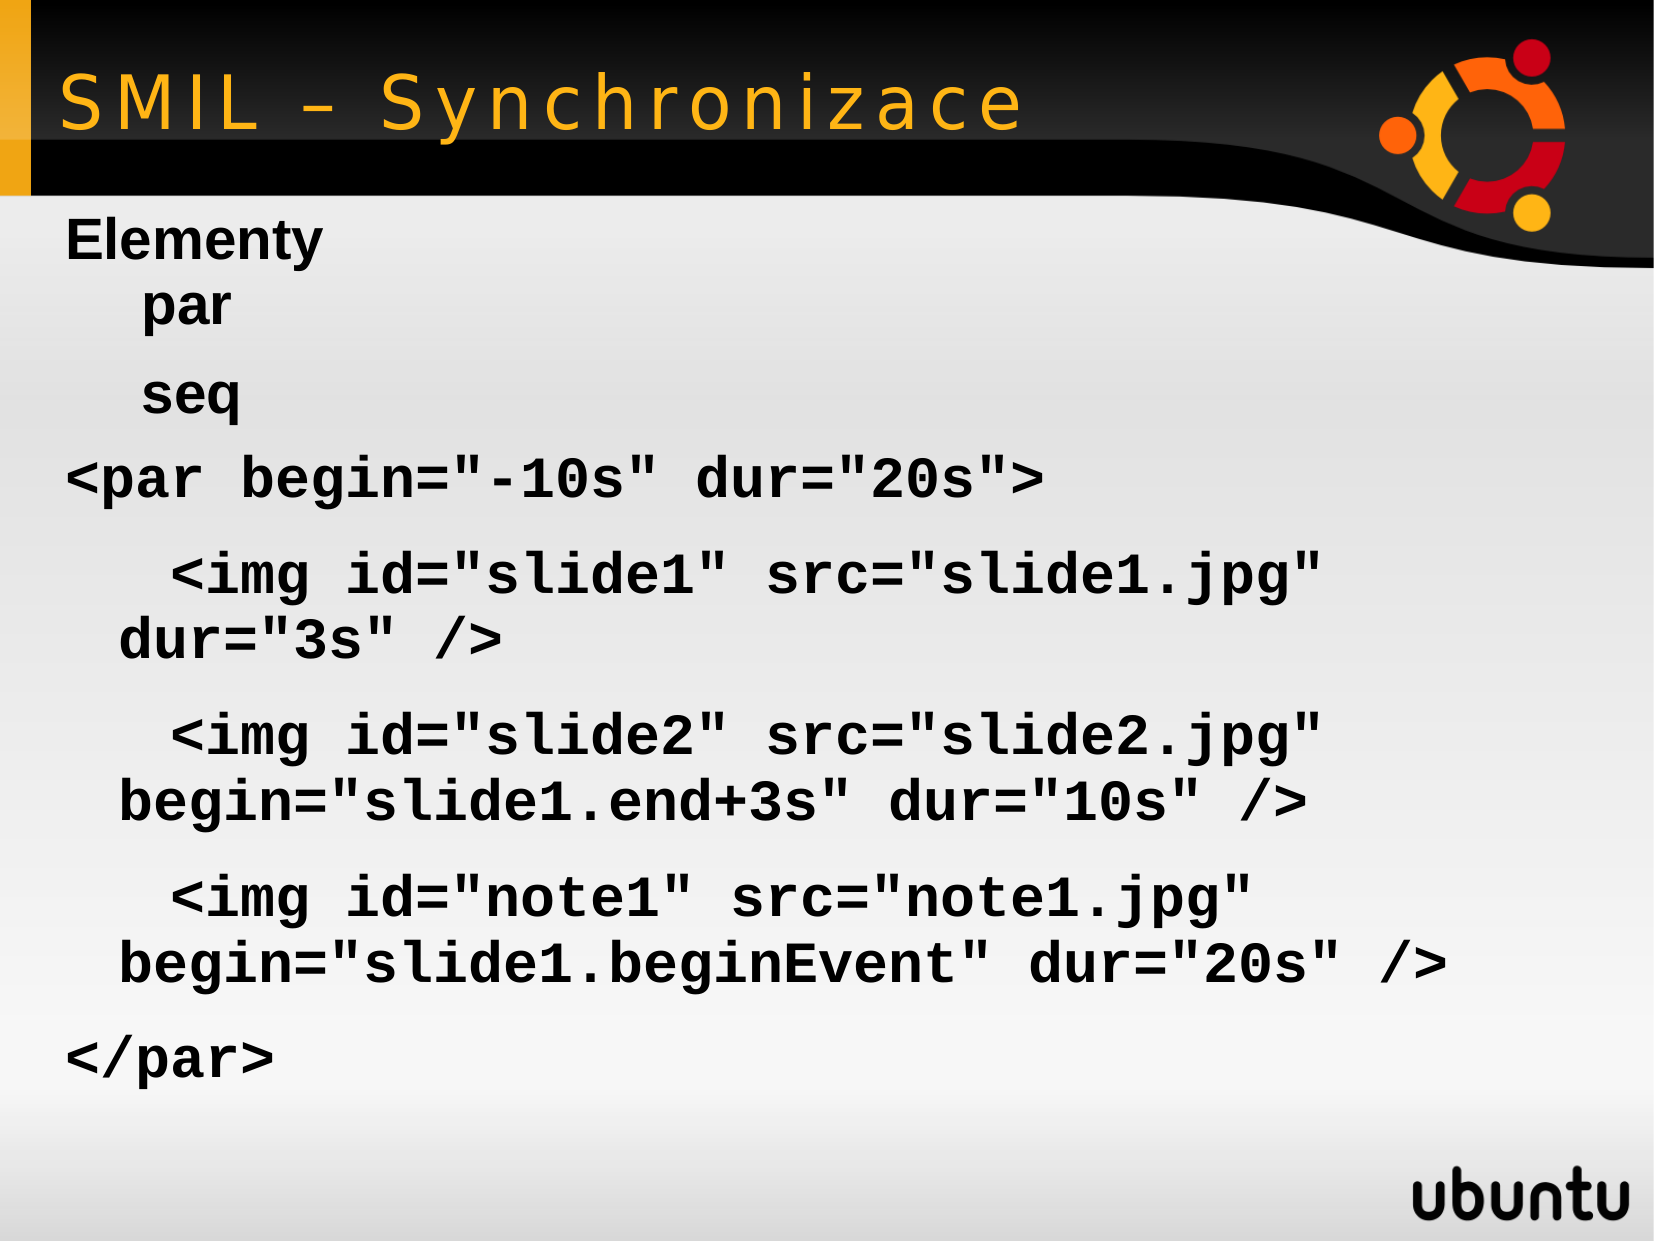

# SMIL – Synchronizace
Elementy
par
seq
<par begin="-10s" dur="20s">
 <img id="slide1" src="slide1.jpg" dur="3s" />
 <img id="slide2" src="slide2.jpg" begin="slide1.end+3s" dur="10s" />
 <img id="note1" src="note1.jpg" begin="slide1.beginEvent" dur="20s" />
</par>